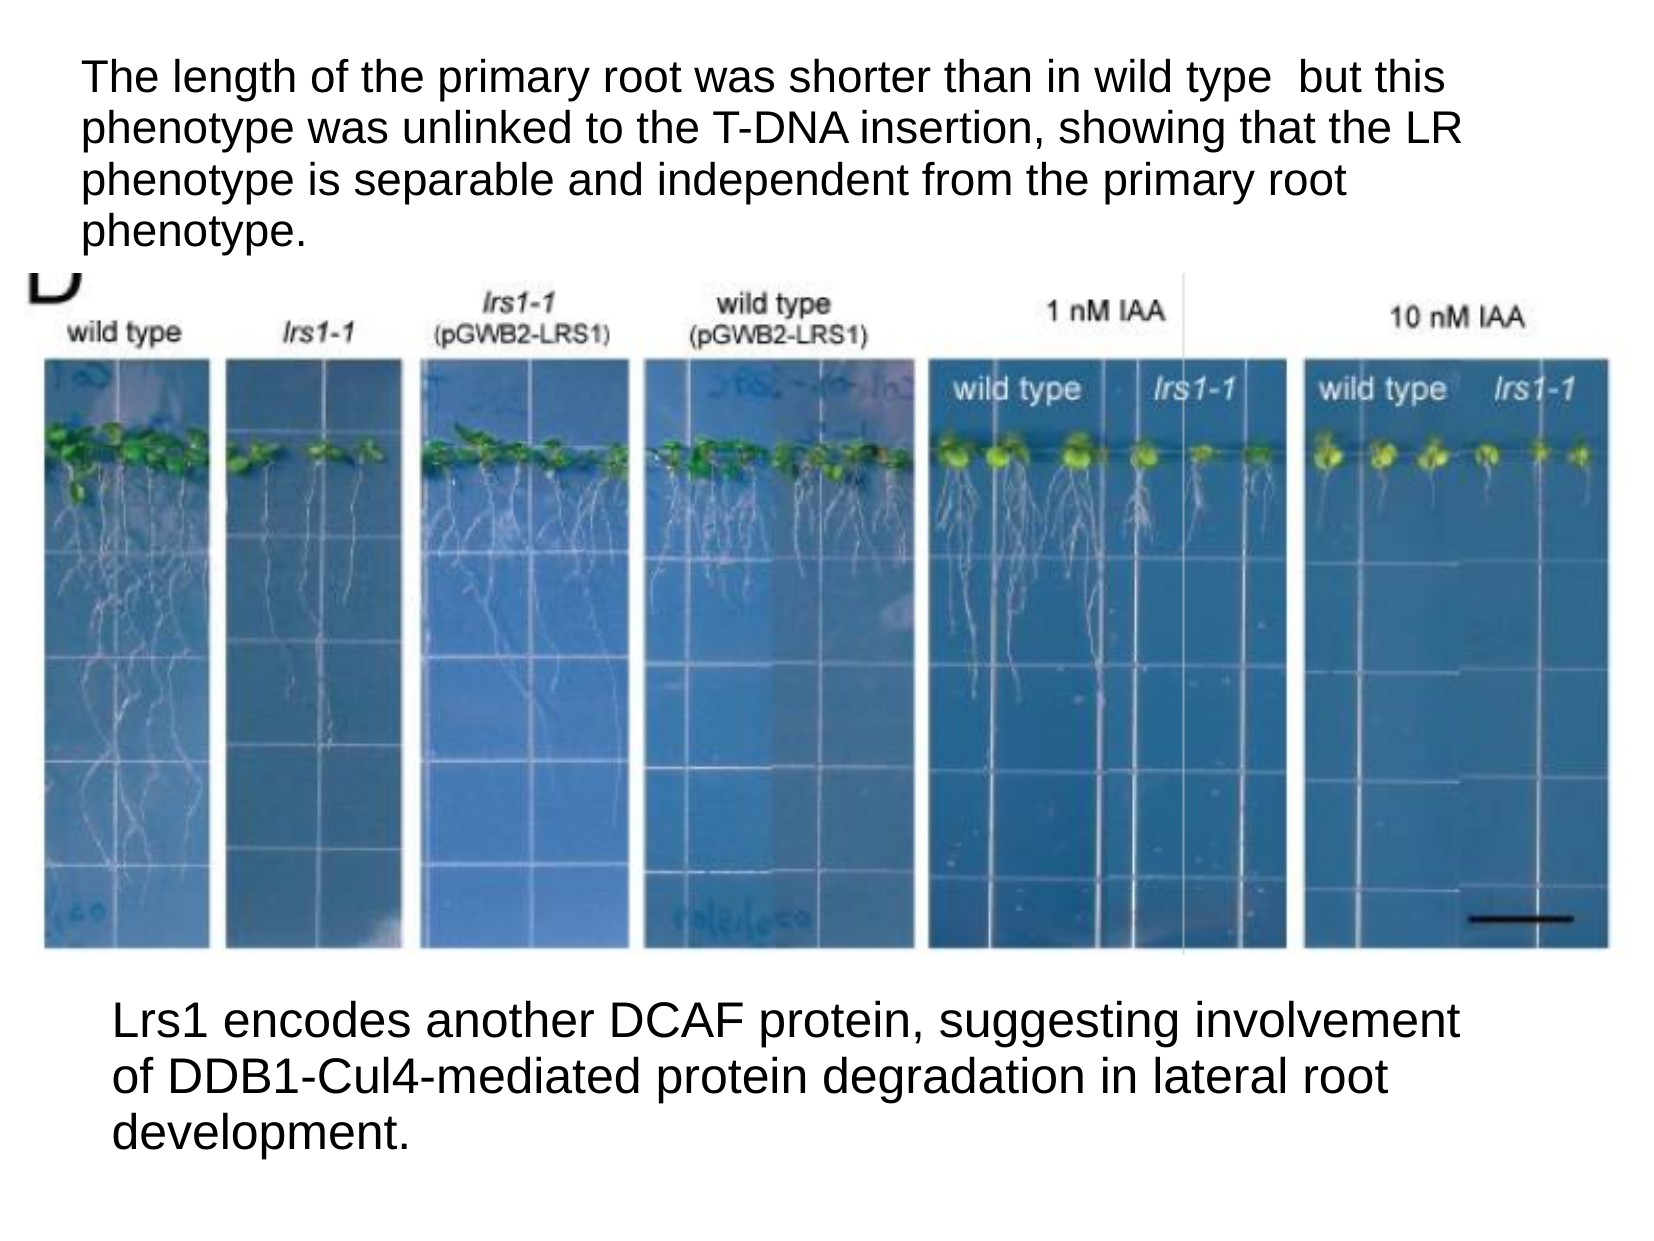

The length of the primary root was shorter than in wild type but this phenotype was unlinked to the T-DNA insertion, showing that the LR phenotype is separable and independent from the primary root phenotype.
Lrs1 encodes another DCAF protein, suggesting involvement of DDB1-Cul4-mediated protein degradation in lateral root development.